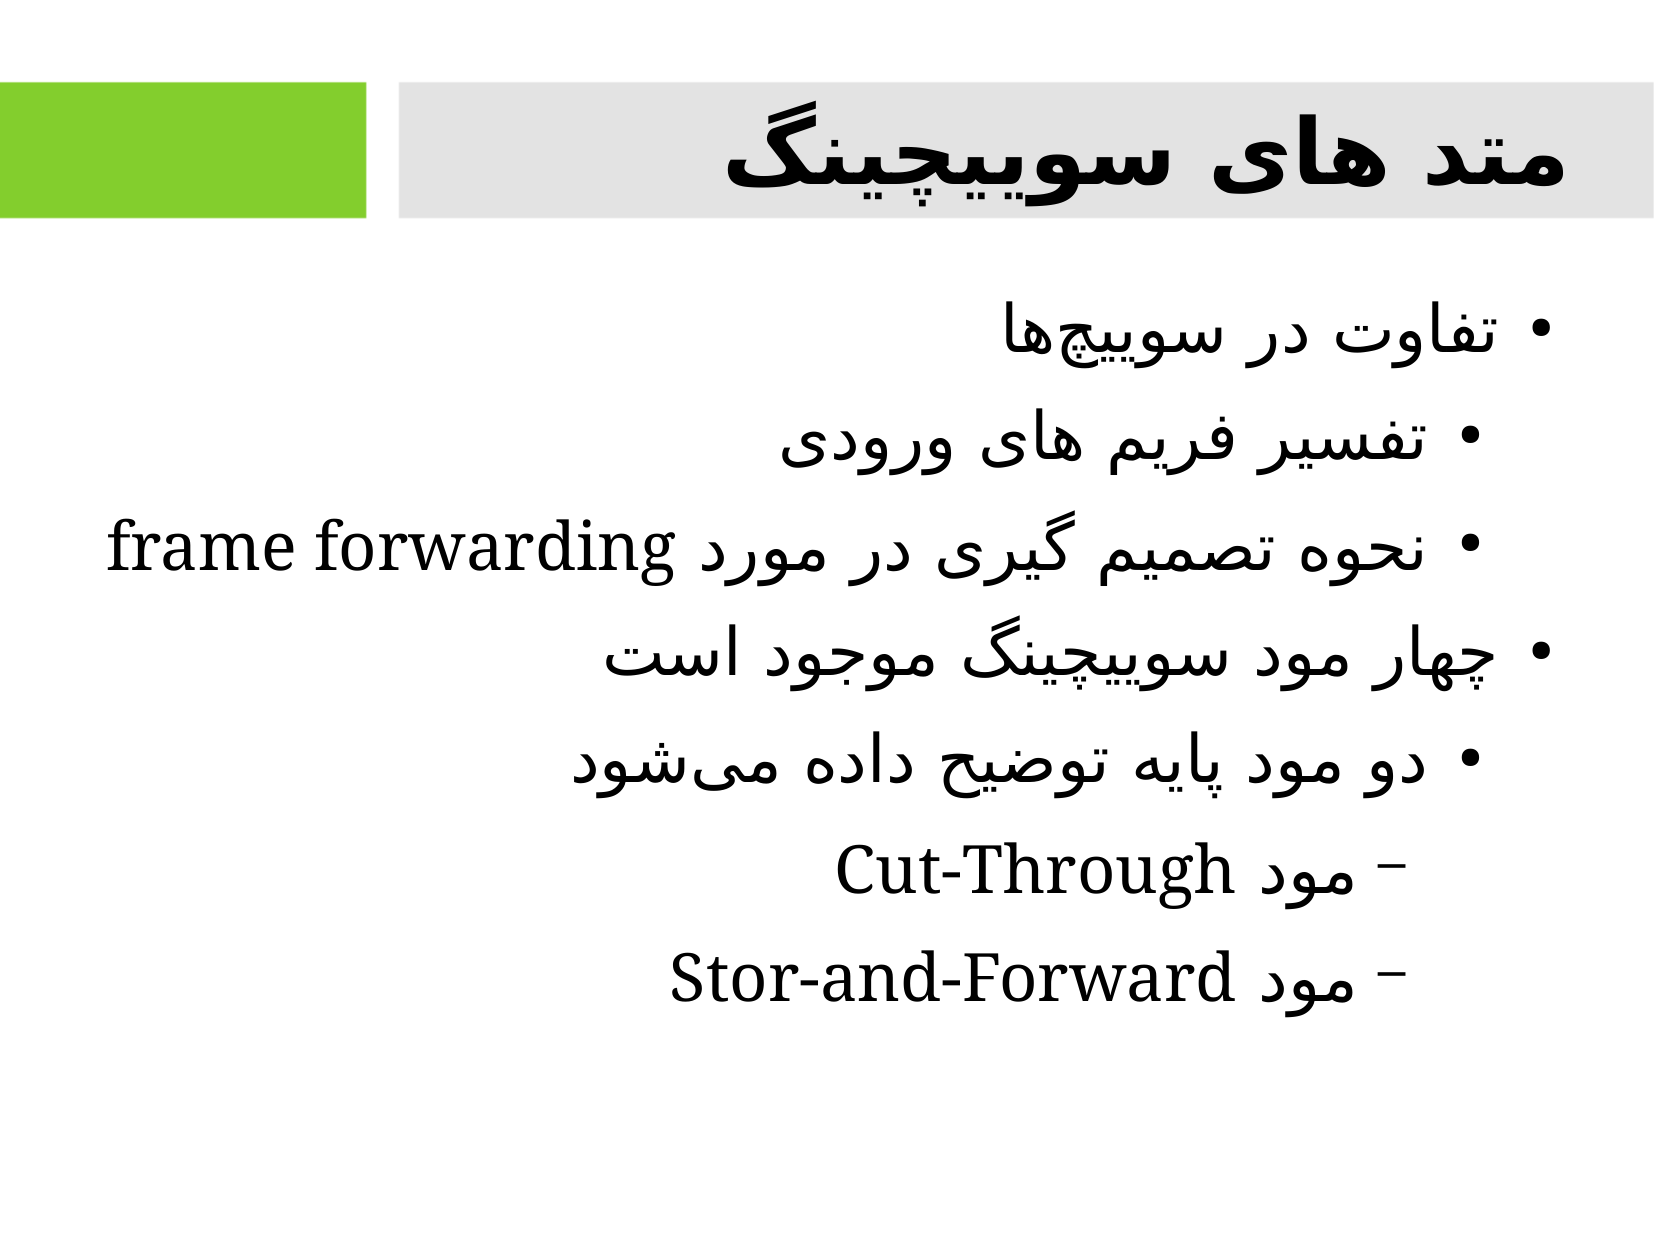

# متد های سوییچینگ
تفاوت در سوییچ‌ها
تفسیر فریم های ورودی
نحوه تصمیم گیری در مورد frame forwarding
چهار مود سوییچینگ موجود است
دو مود پایه توضیح داده می‌شود
مود Cut-Through
مود Stor-and-Forward